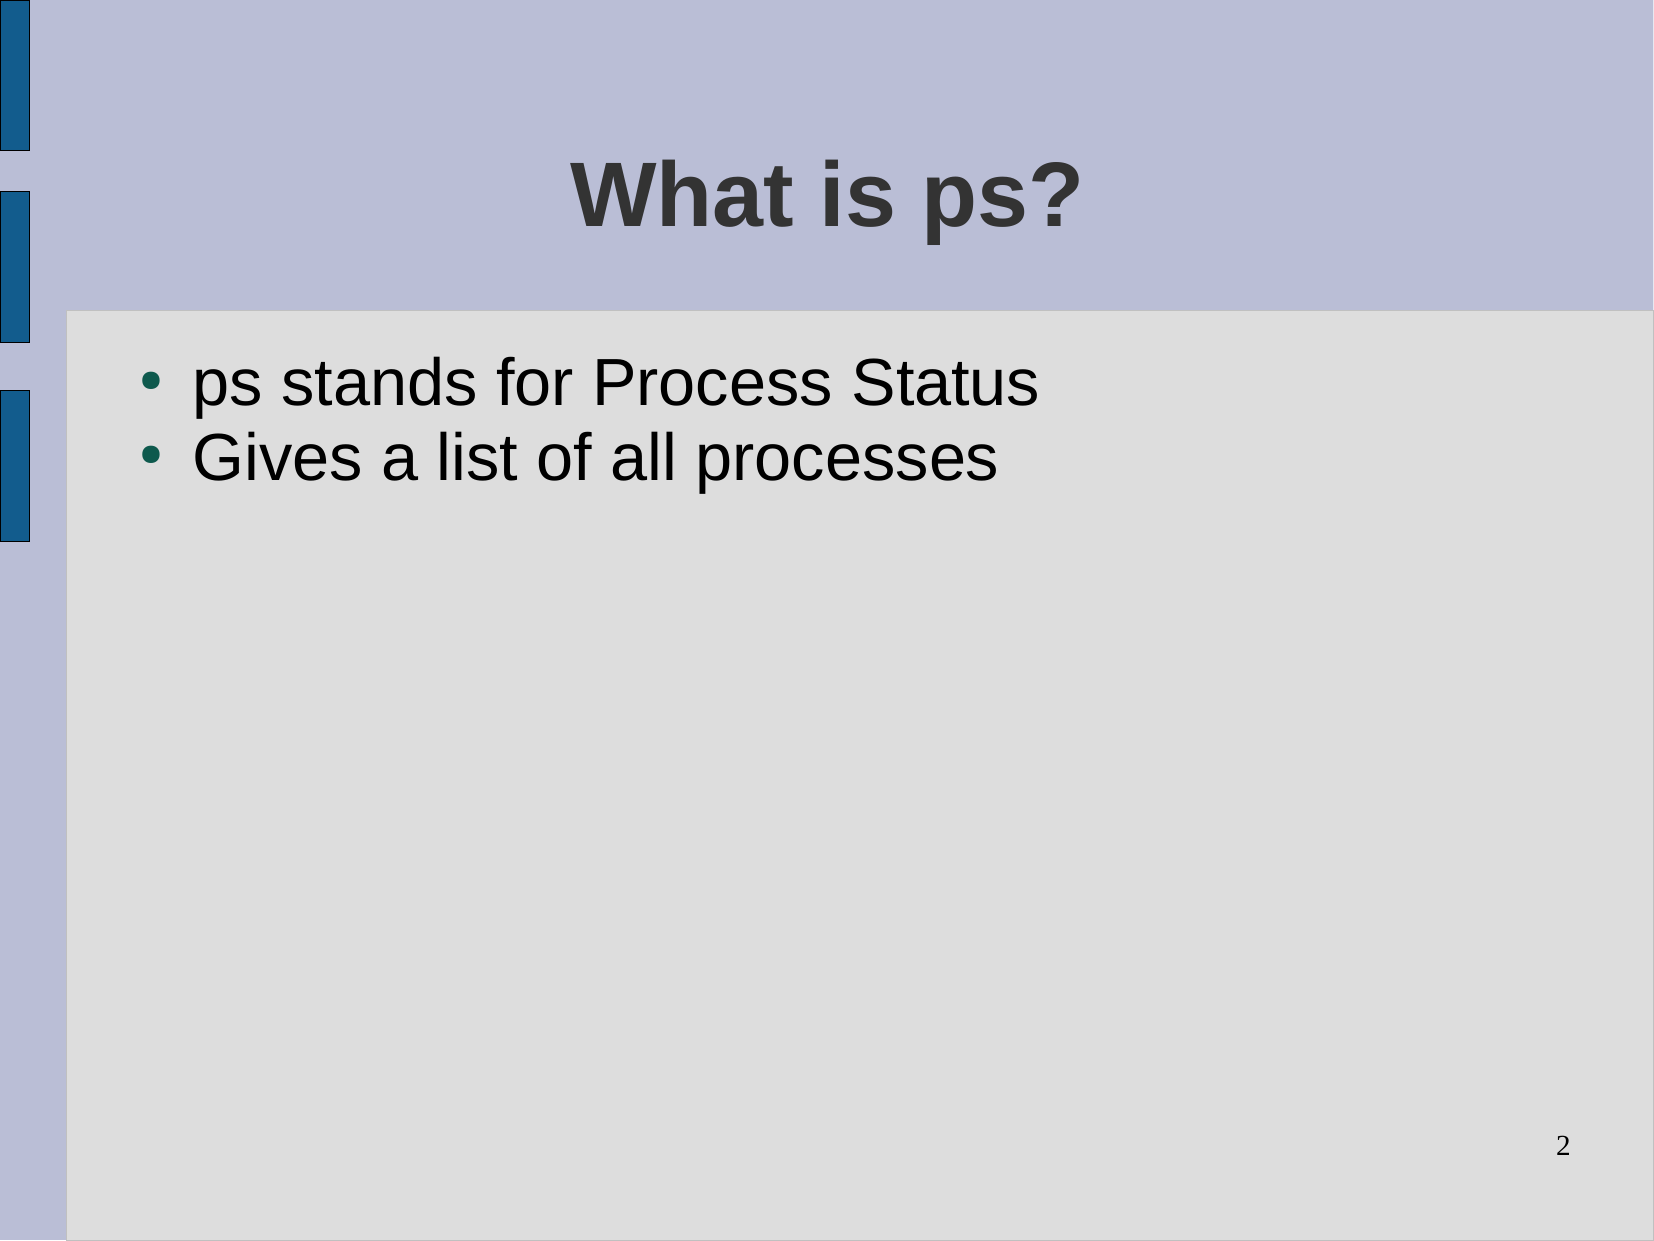

# What is ps?
ps stands for Process Status
Gives a list of all processes
2